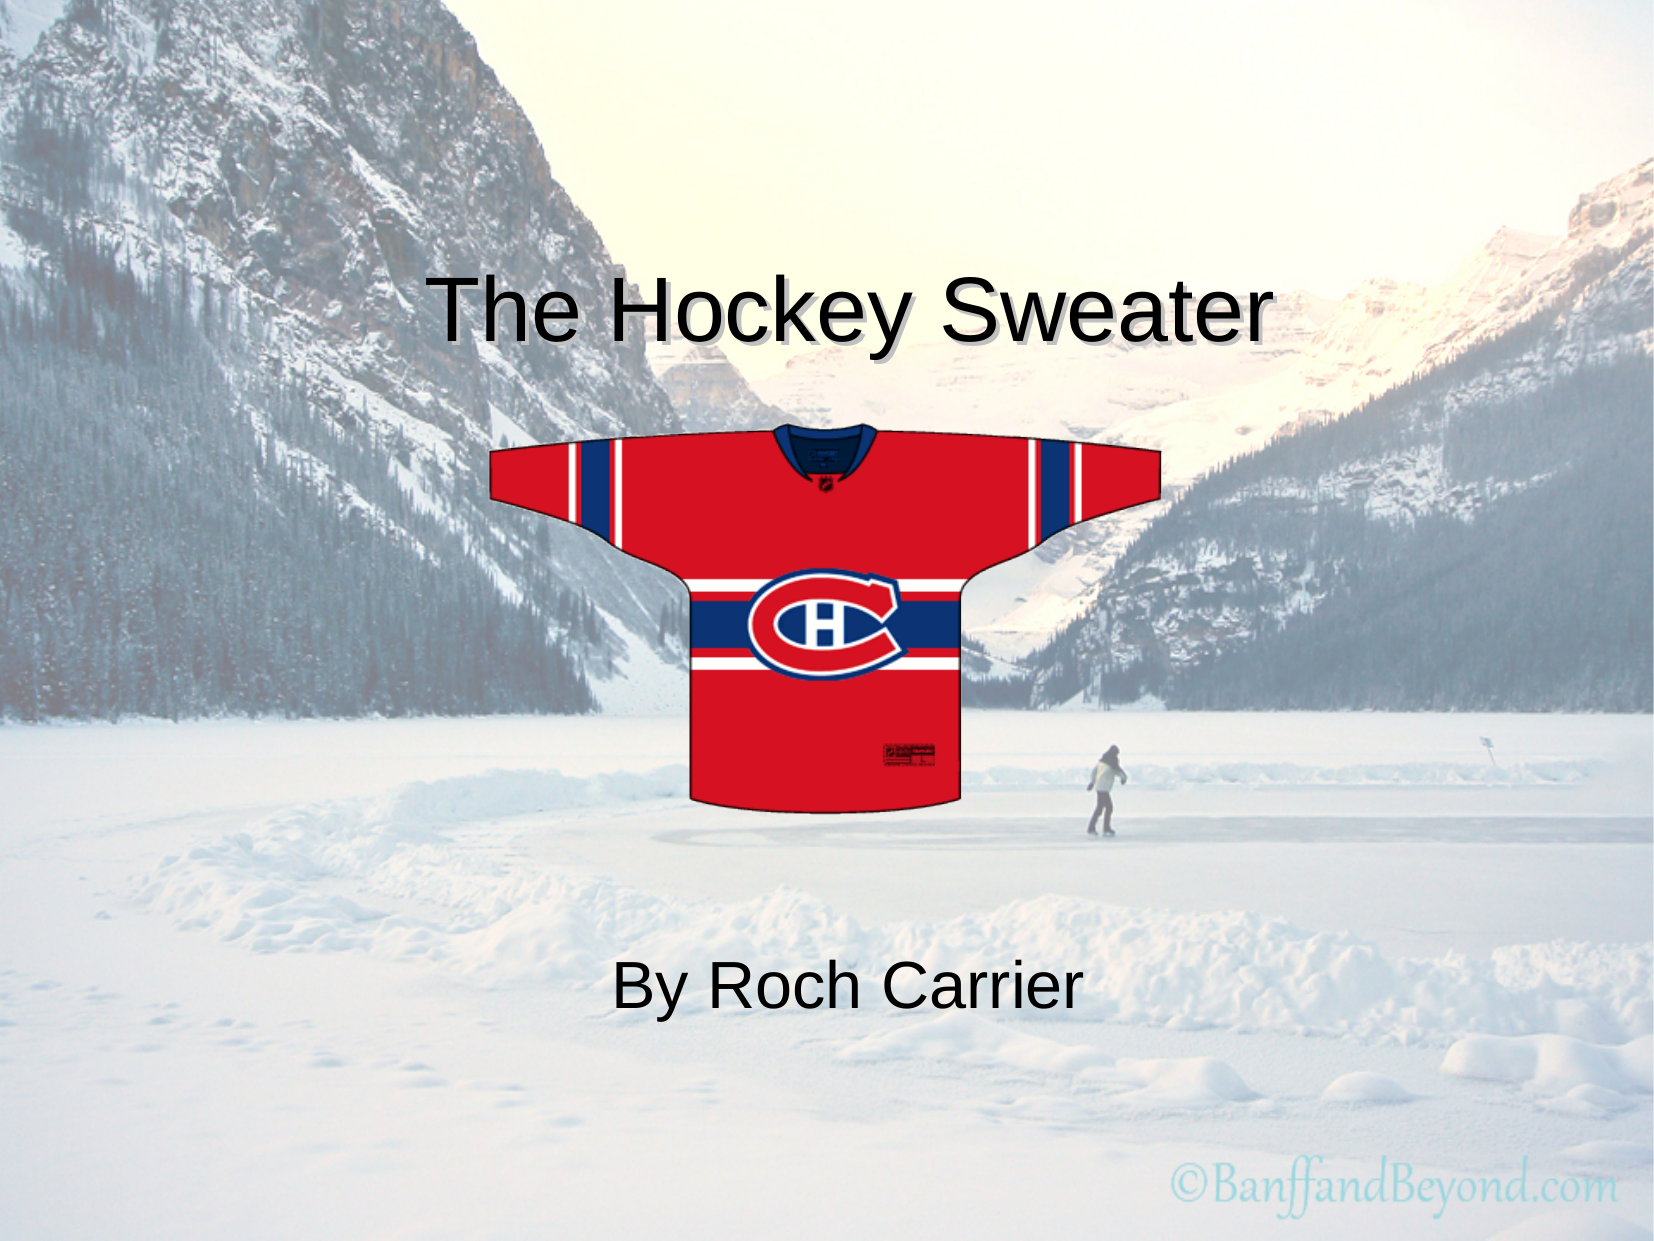

# The Hockey Sweater
By Roch Carrier